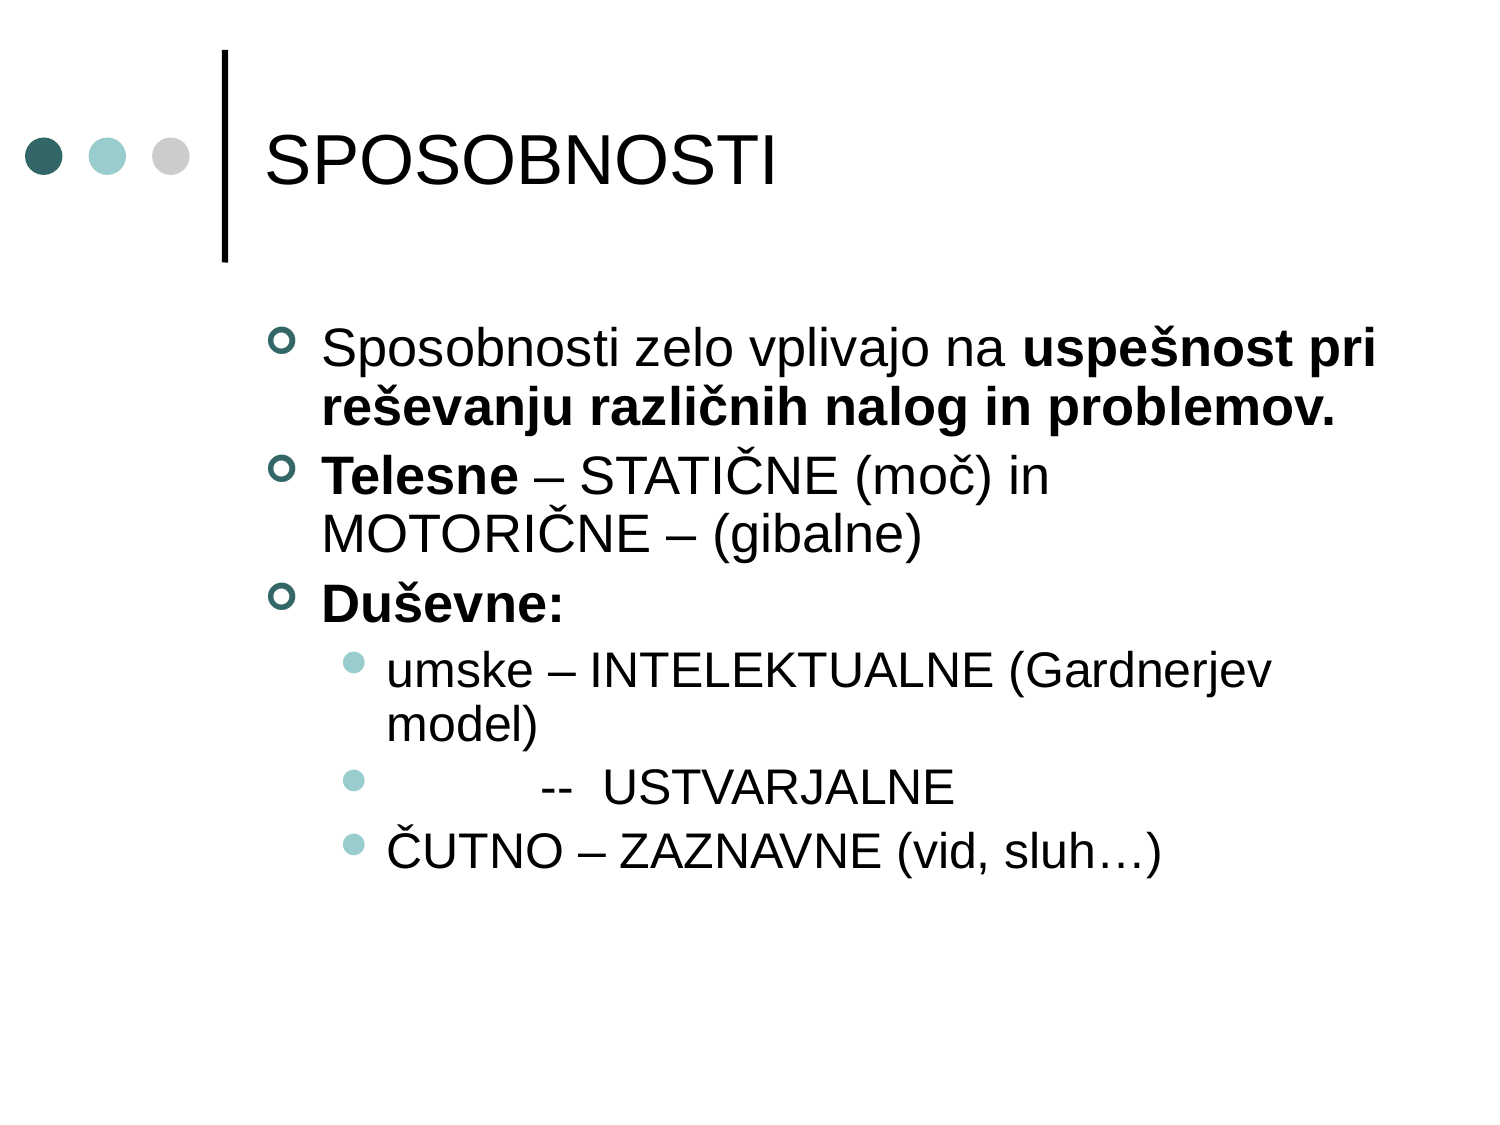

# SPOSOBNOSTI
Sposobnosti zelo vplivajo na uspešnost pri reševanju različnih nalog in problemov.
Telesne – STATIČNE (moč) in MOTORIČNE – (gibalne)
Duševne:
umske – INTELEKTUALNE (Gardnerjev model)
 -- USTVARJALNE
ČUTNO – ZAZNAVNE (vid, sluh…)